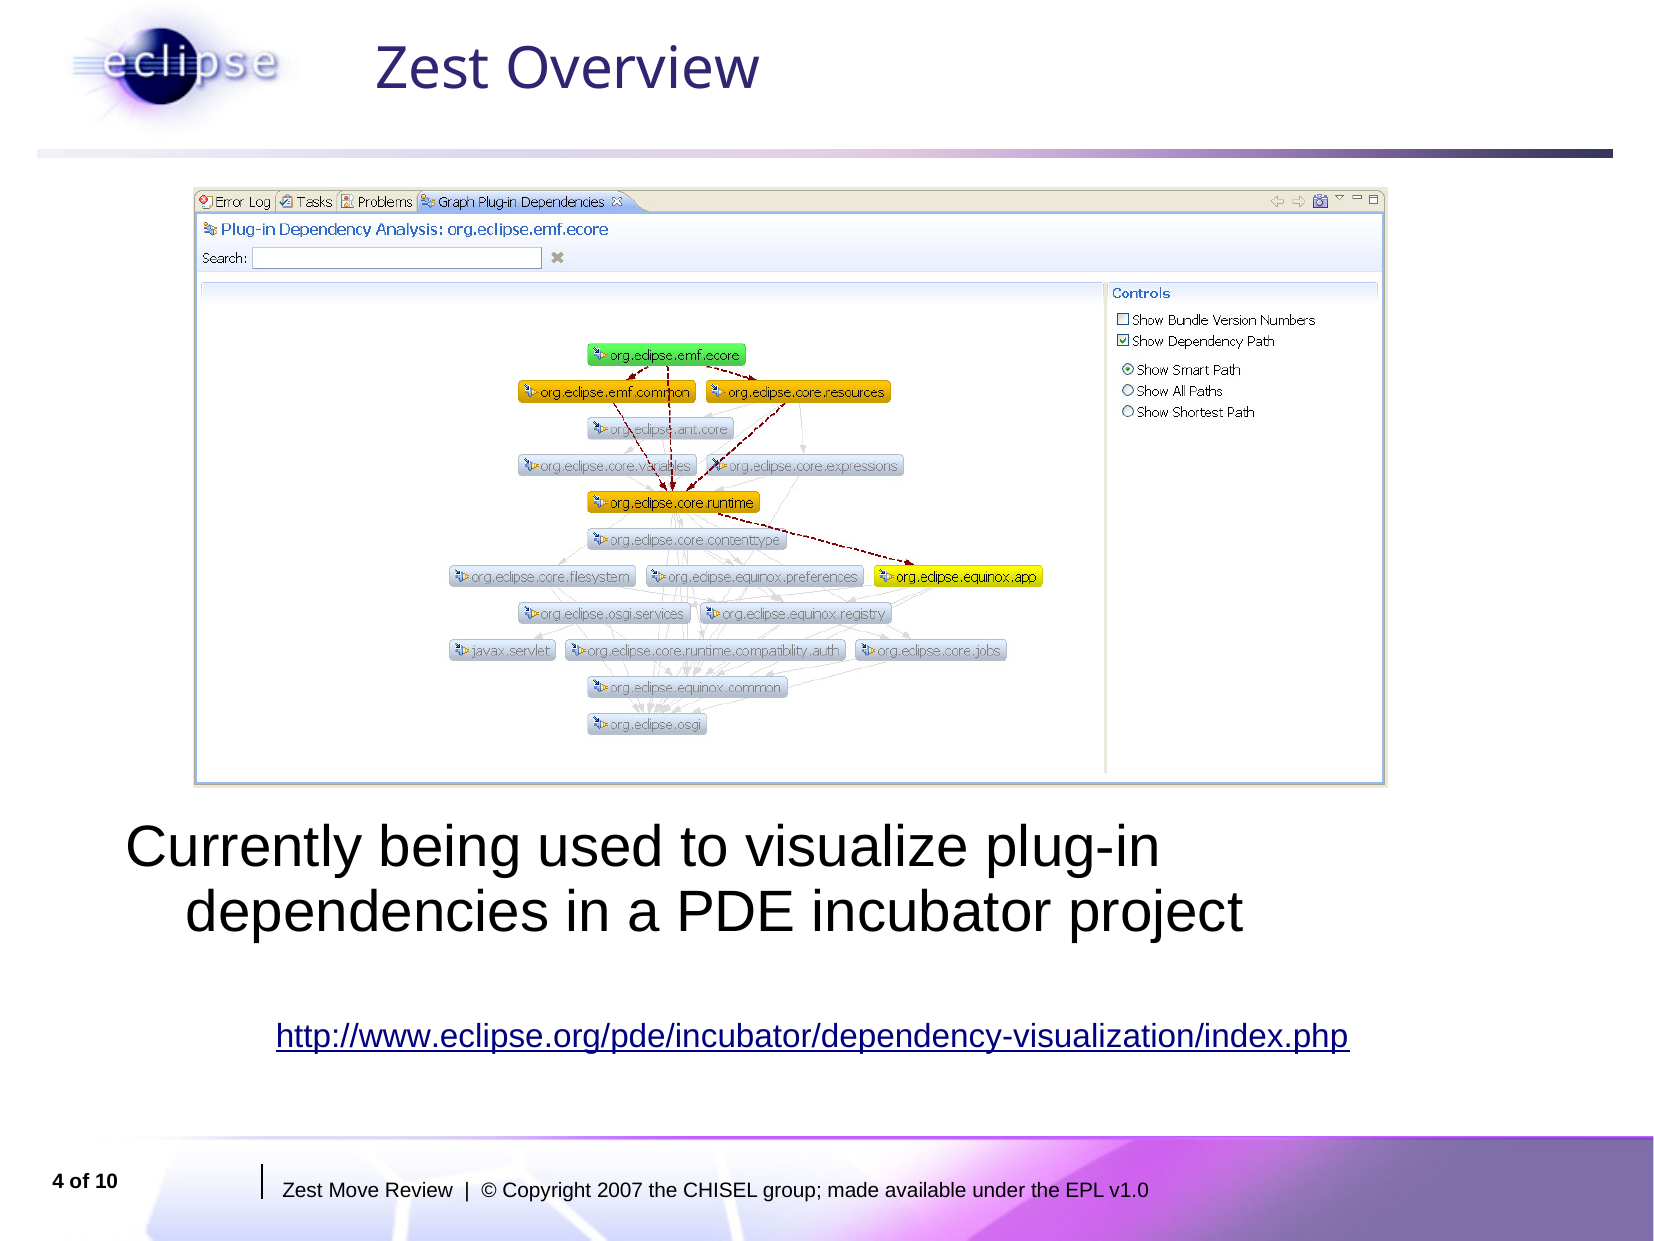

# Zest Overview
Currently being used to visualize plug-in dependencies in a PDE incubator project
http://www.eclipse.org/pde/incubator/dependency-visualization/index.php
4